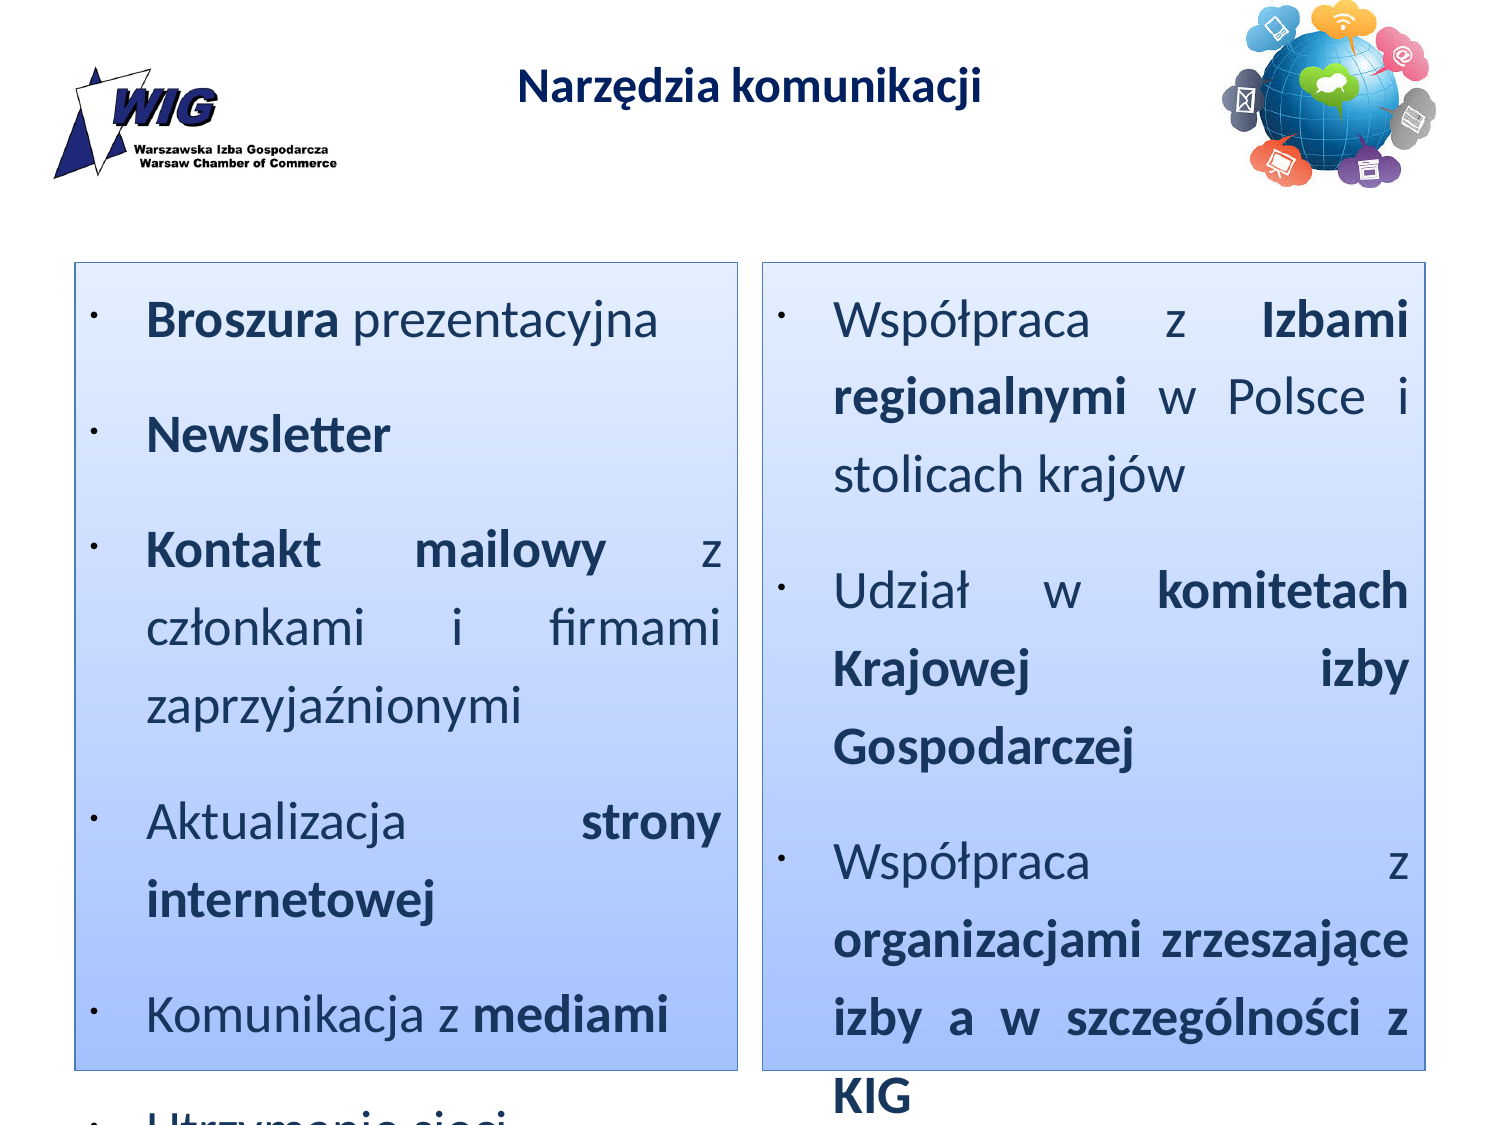

# Narzędzia komunikacji
Broszura prezentacyjna
Newsletter
Kontakt mailowy z członkami i firmami zaprzyjaźnionymi
Aktualizacja strony internetowej
Komunikacja z mediami
Utrzymanie sieci społecznościowych: Facebook, Twitter, LinkedIn, Google+ i Pinterest
Ścisła komunikacja wewnętrzna
Współpraca z Izbami regionalnymi w Polsce i stolicach krajów
Udział w komitetach Krajowej izby Gospodarczej
Współpraca z organizacjami zrzeszające izby a w szczególności z KIG
Współpraca z innymi organizacjami i instytucjami
Współpraca z uczelniami
Spotkania z członkami Izby